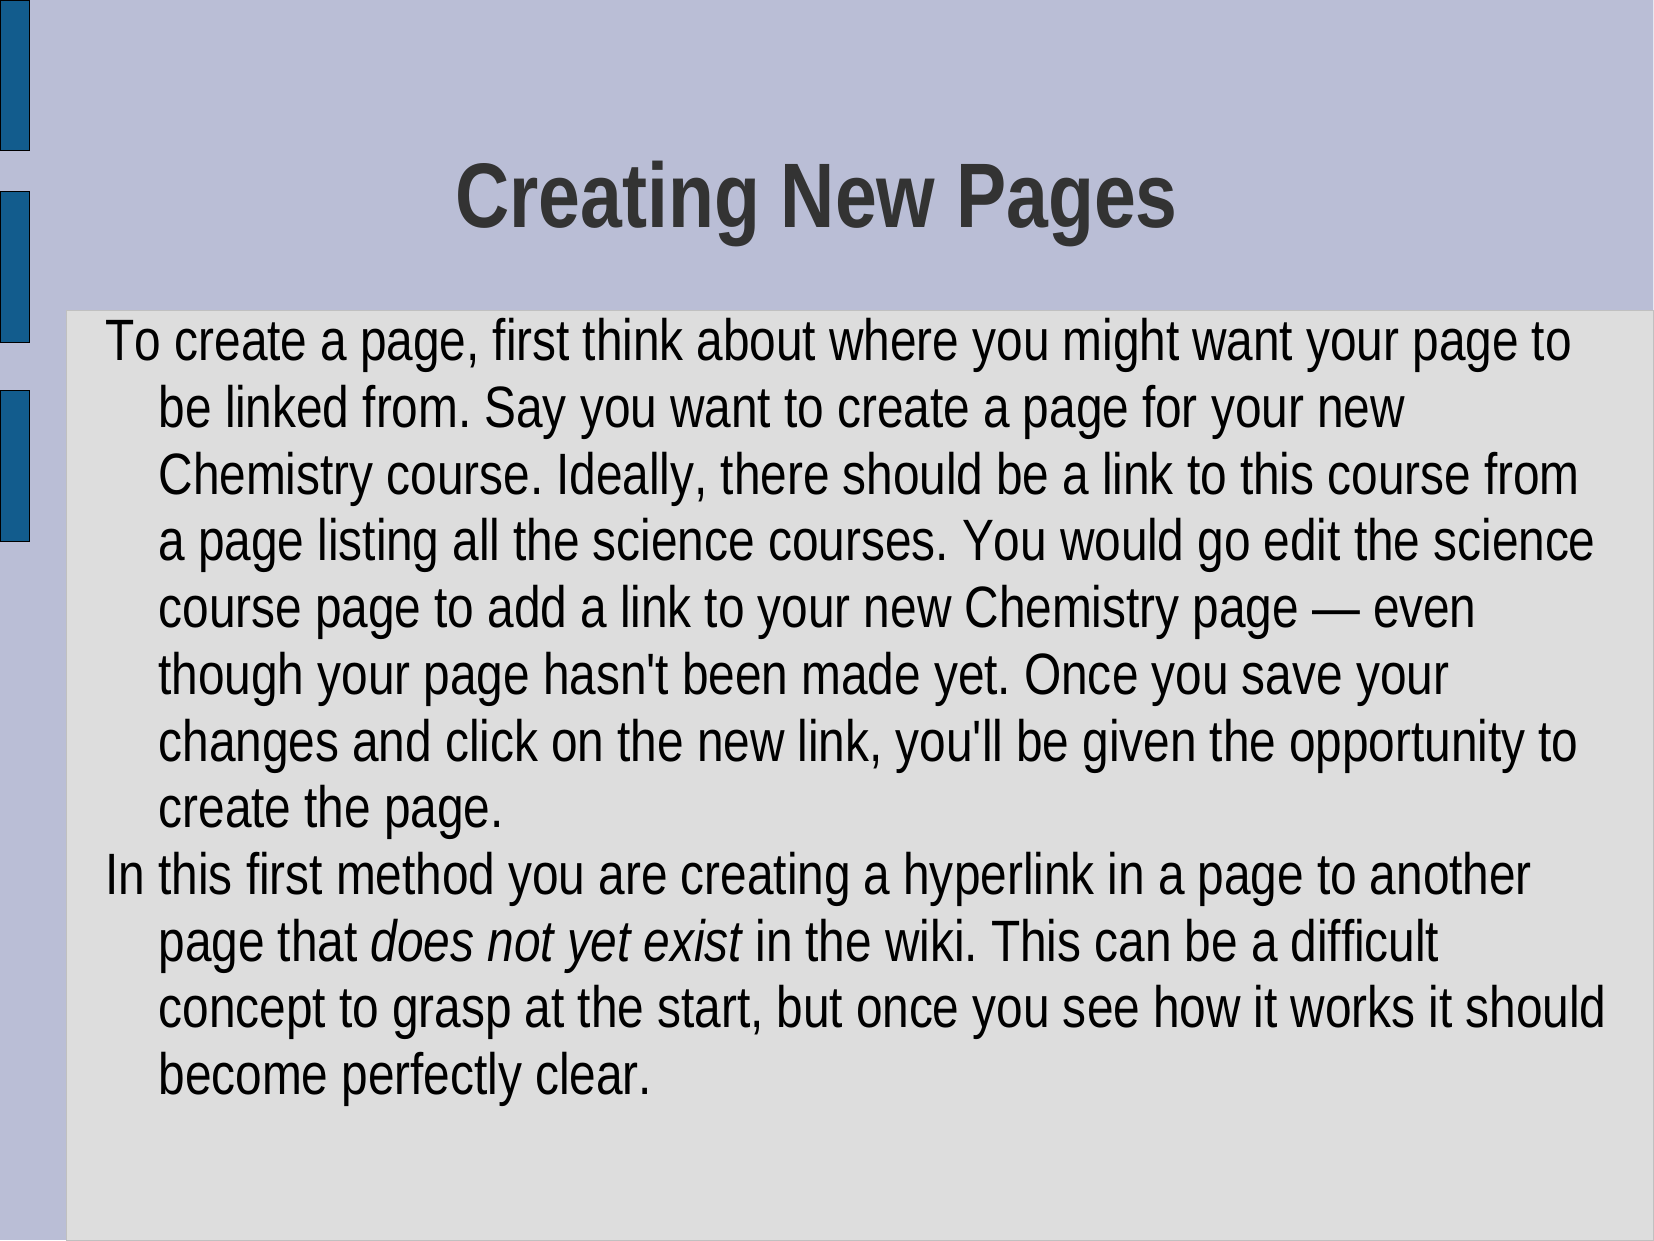

# Creating New Pages
To create a page, first think about where you might want your page to be linked from. Say you want to create a page for your new Chemistry course. Ideally, there should be a link to this course from a page listing all the science courses. You would go edit the science course page to add a link to your new Chemistry page — even though your page hasn't been made yet. Once you save your changes and click on the new link, you'll be given the opportunity to create the page.
In this first method you are creating a hyperlink in a page to another page that does not yet exist in the wiki. This can be a difficult concept to grasp at the start, but once you see how it works it should become perfectly clear.